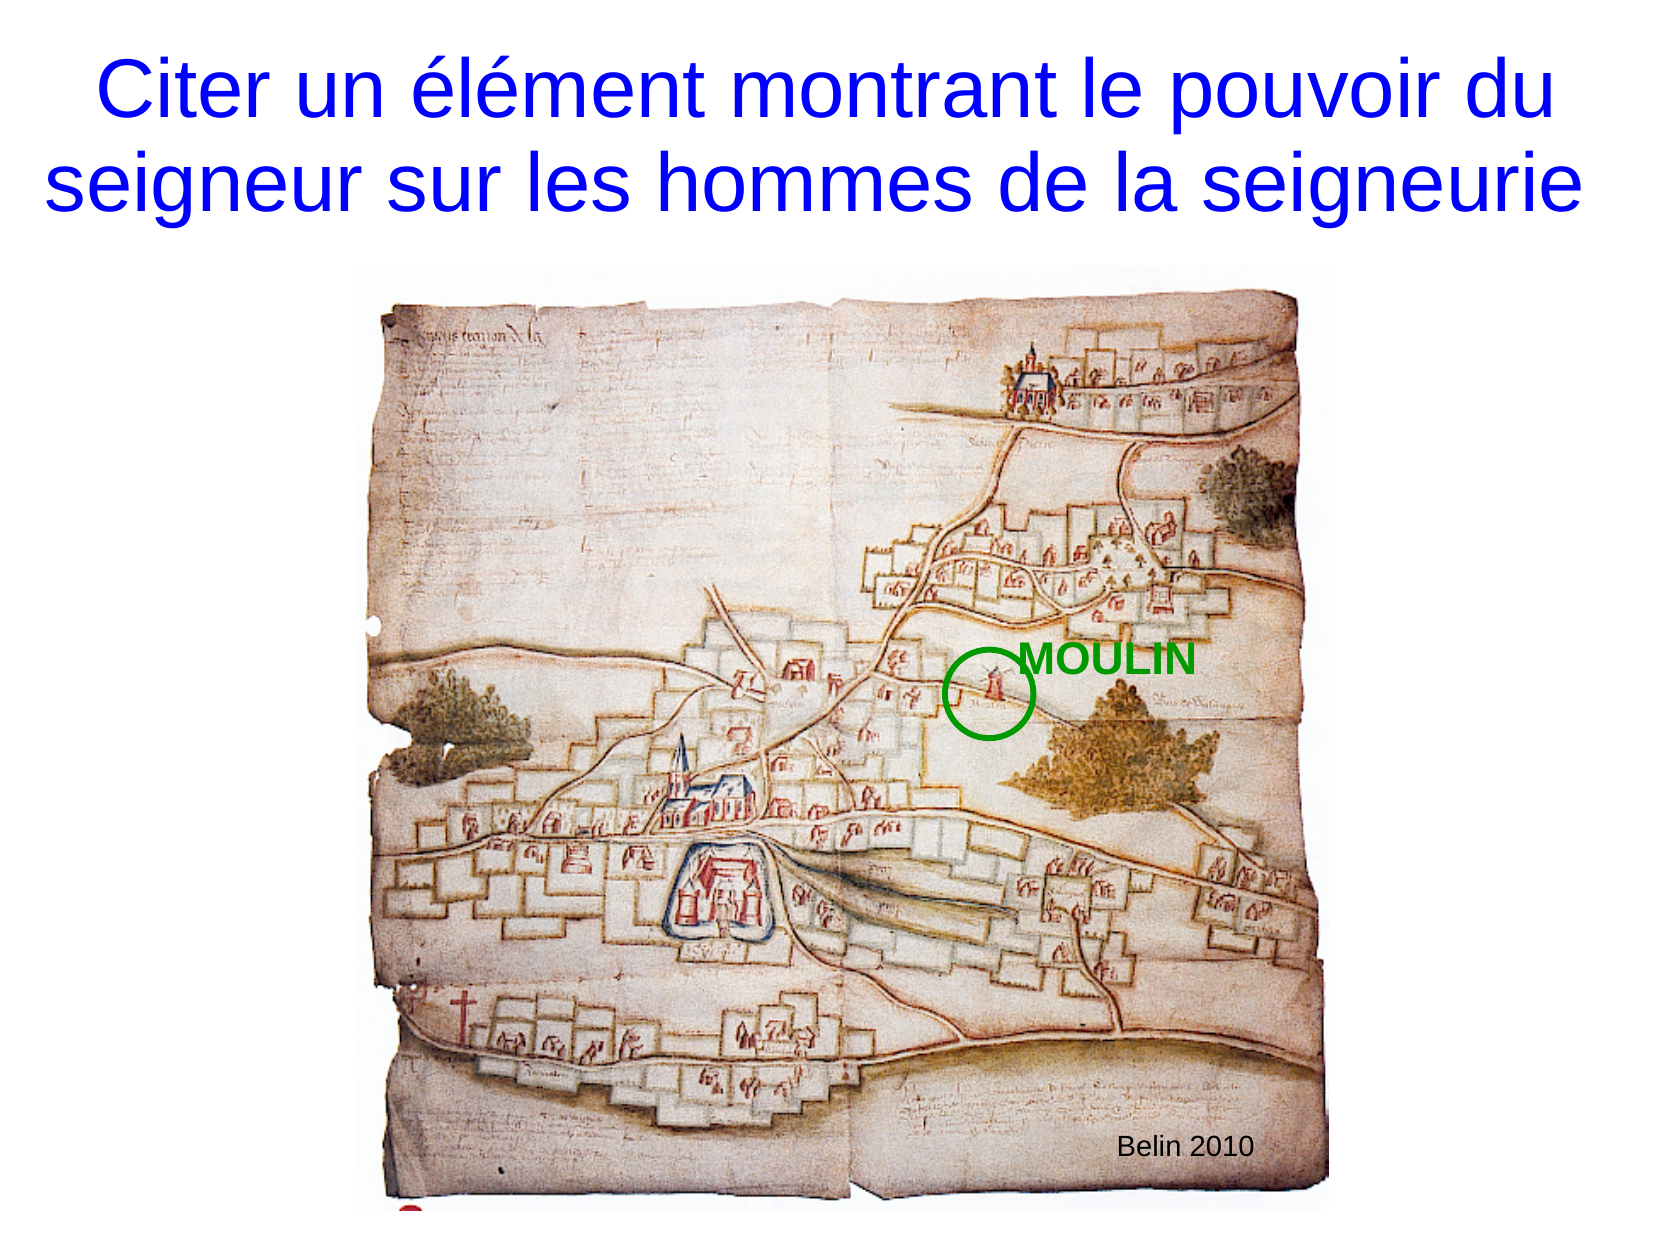

Citer un élément montrant le pouvoir du seigneur sur les hommes de la seigneurie
MOULIN
Belin 2010